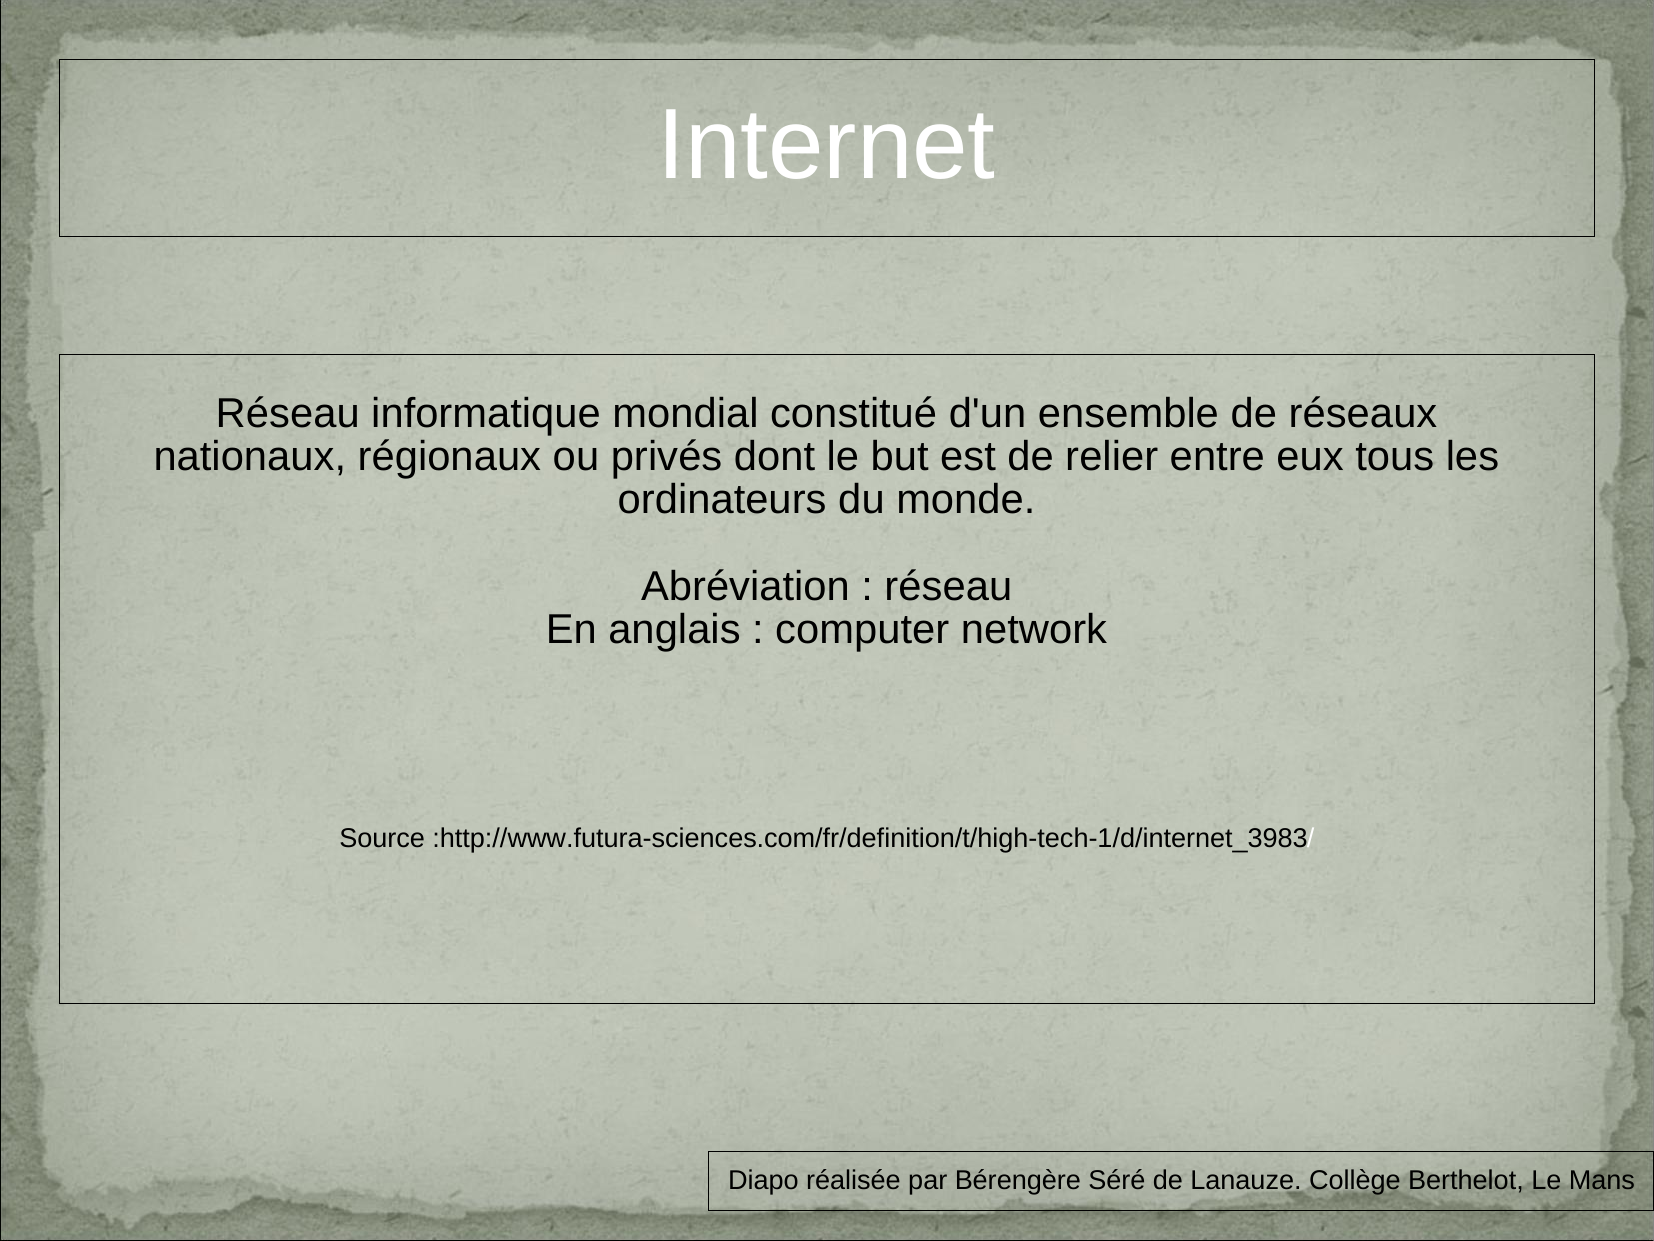

Internet
Réseau informatique mondial constitué d'un ensemble de réseaux nationaux, régionaux ou privés dont le but est de relier entre eux tous les ordinateurs du monde.
Abréviation : réseau
En anglais : computer network
Source :http://www.futura-sciences.com/fr/definition/t/high-tech-1/d/internet_3983/
Diapo réalisée par Bérengère Séré de Lanauze. Collège Berthelot, Le Mans